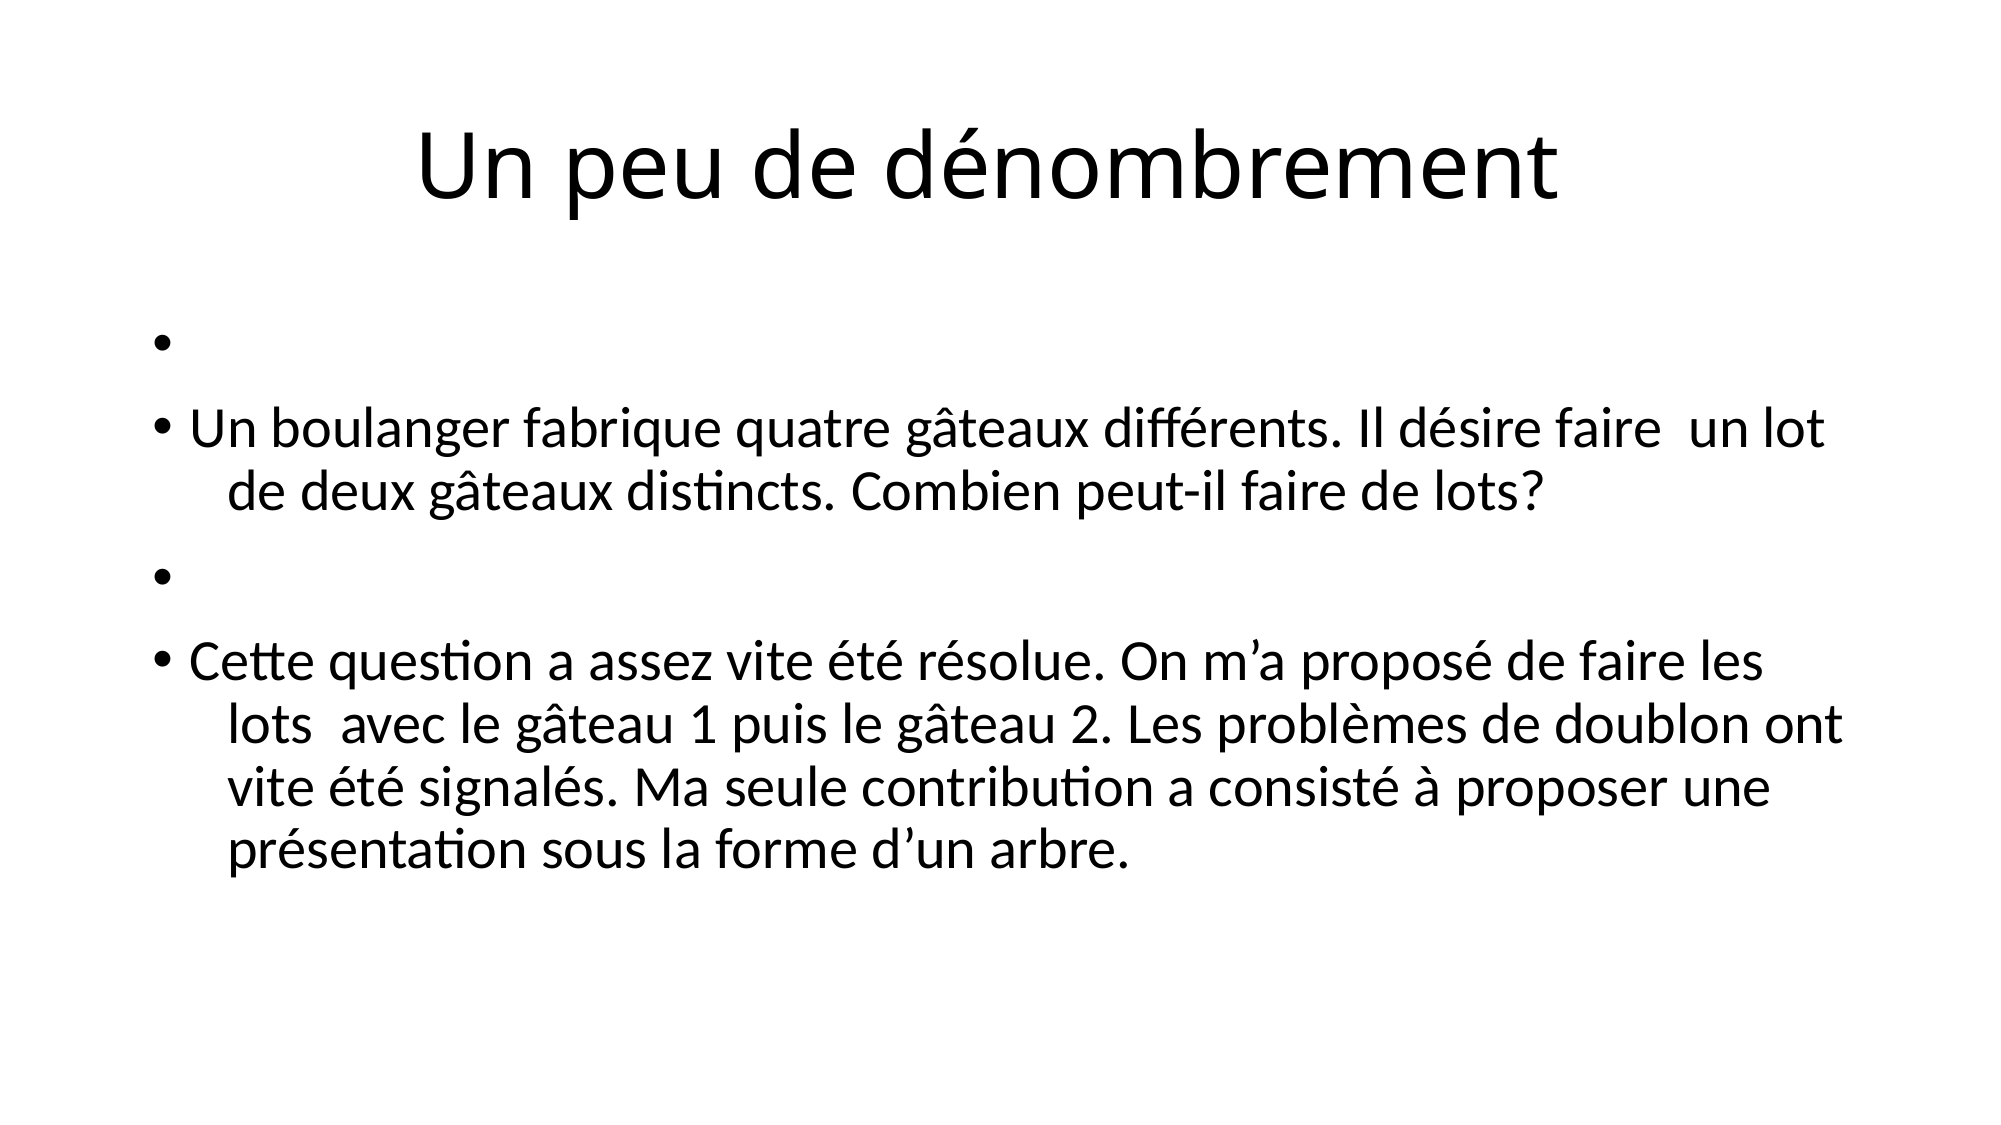

# Un peu de dénombrement
Un boulanger fabrique quatre gâteaux différents. Il désire faire un lot de deux gâteaux distincts. Combien peut-il faire de lots?
Cette question a assez vite été résolue. On m’a proposé de faire les lots avec le gâteau 1 puis le gâteau 2. Les problèmes de doublon ont vite été signalés. Ma seule contribution a consisté à proposer une présentation sous la forme d’un arbre.